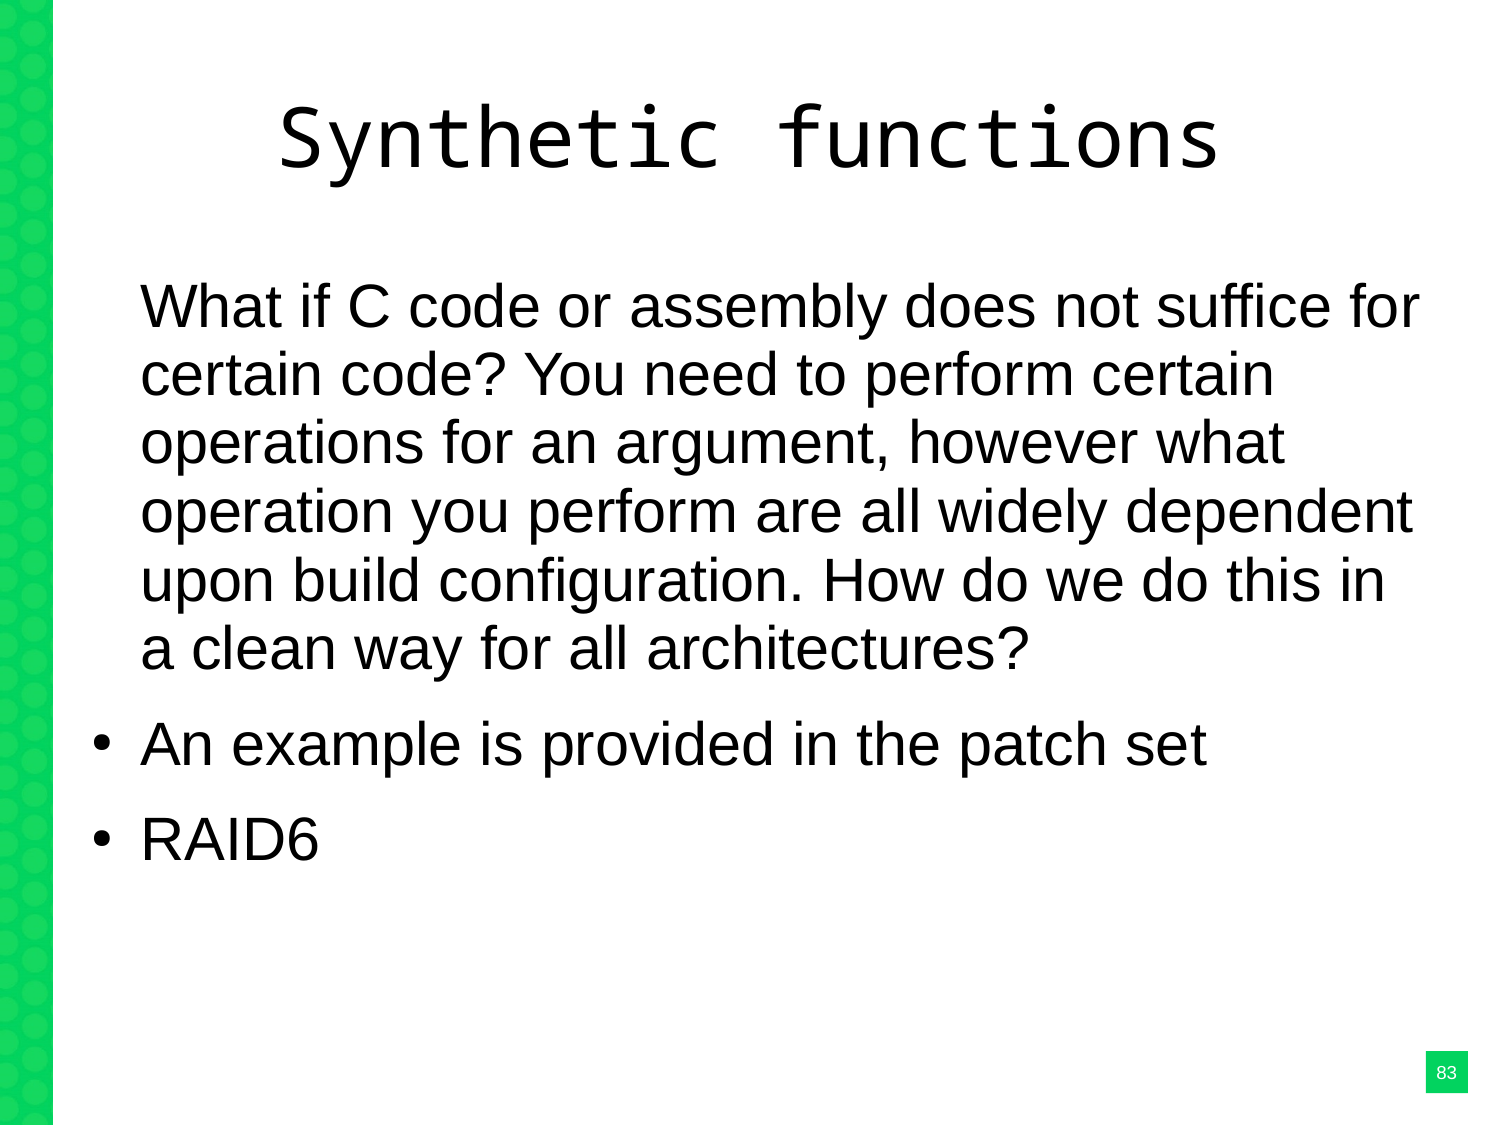

# Synthetic functions
What if C code or assembly does not suffice for certain code? You need to perform certain operations for an argument, however what operation you perform are all widely dependent upon build configuration. How do we do this in a clean way for all architectures?
An example is provided in the patch set
RAID6